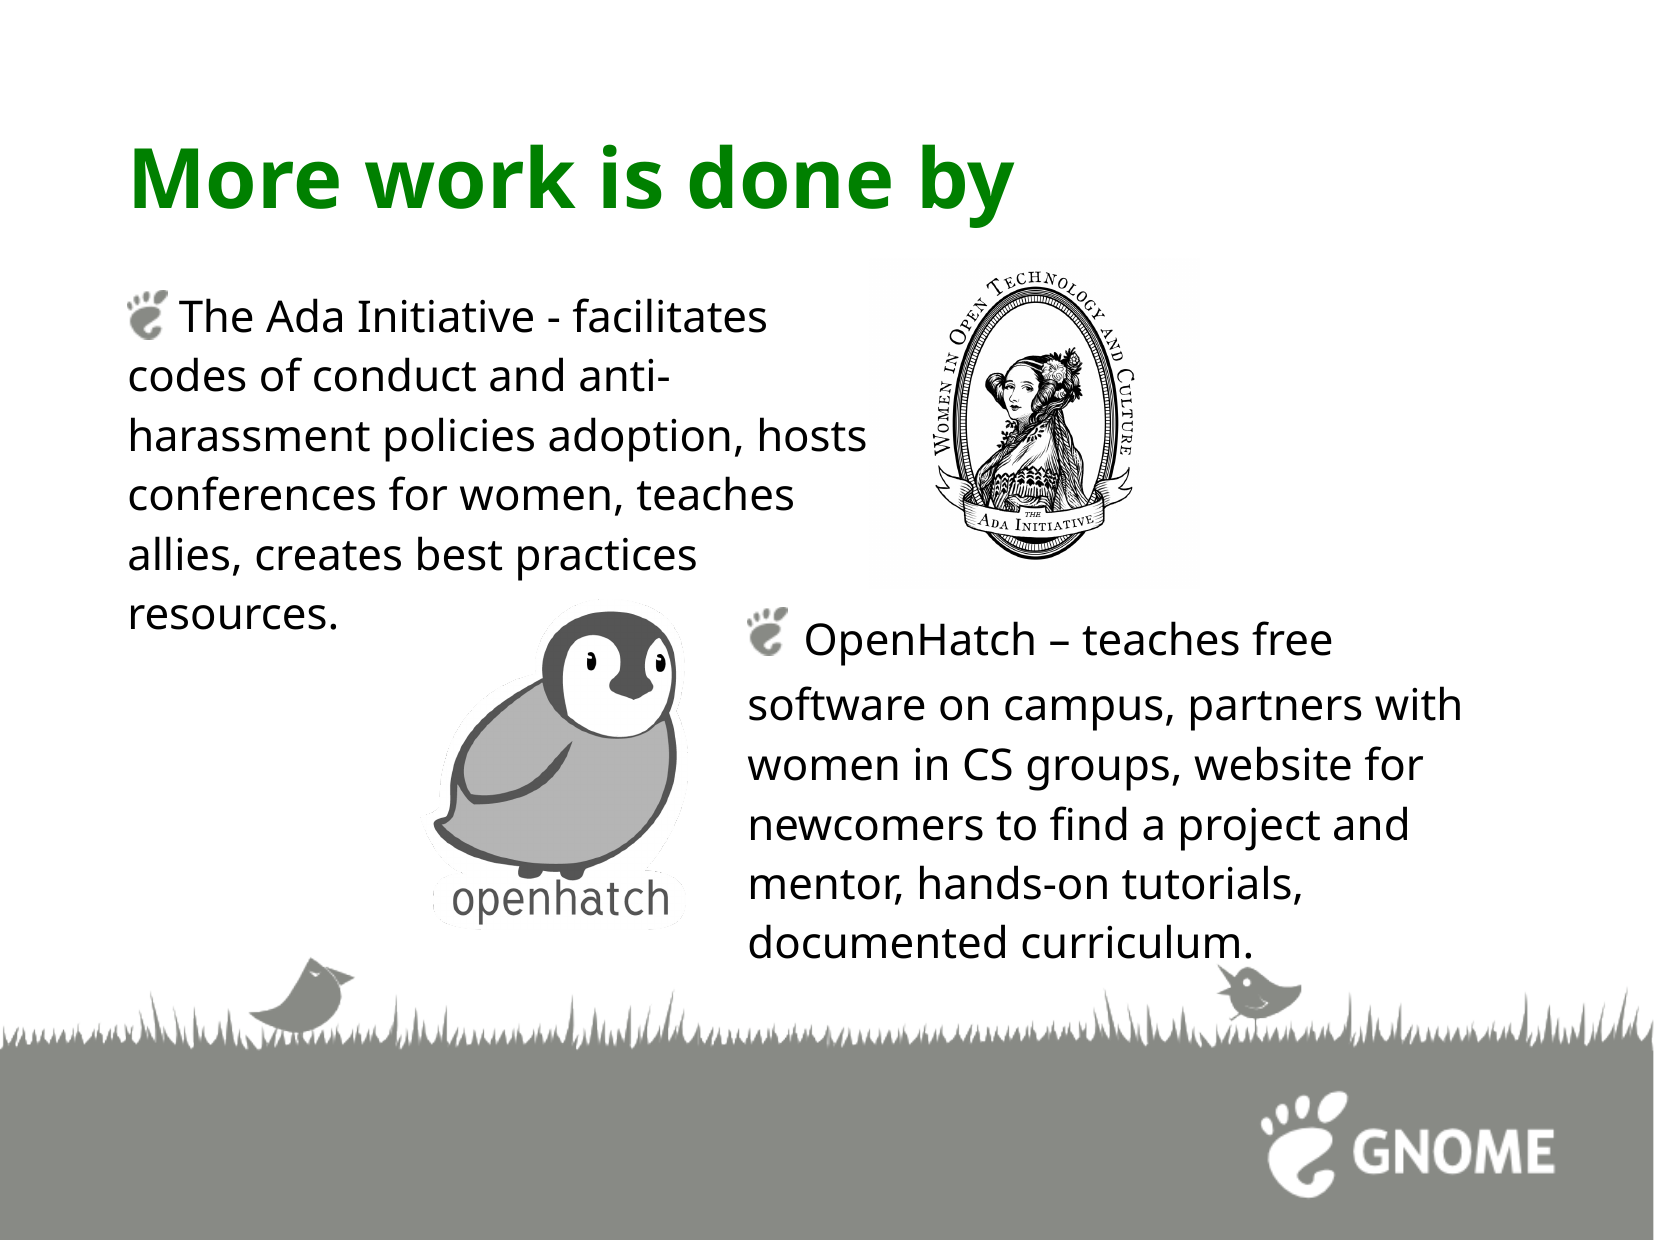

More work is done by
 The Ada Initiative - facilitates codes of conduct and anti-harassment policies adoption, hosts conferences for women, teaches allies, creates best practices resources.
 OpenHatch – teaches free software on campus, partners with women in CS groups, website for newcomers to find a project and mentor, hands-on tutorials, documented curriculum.